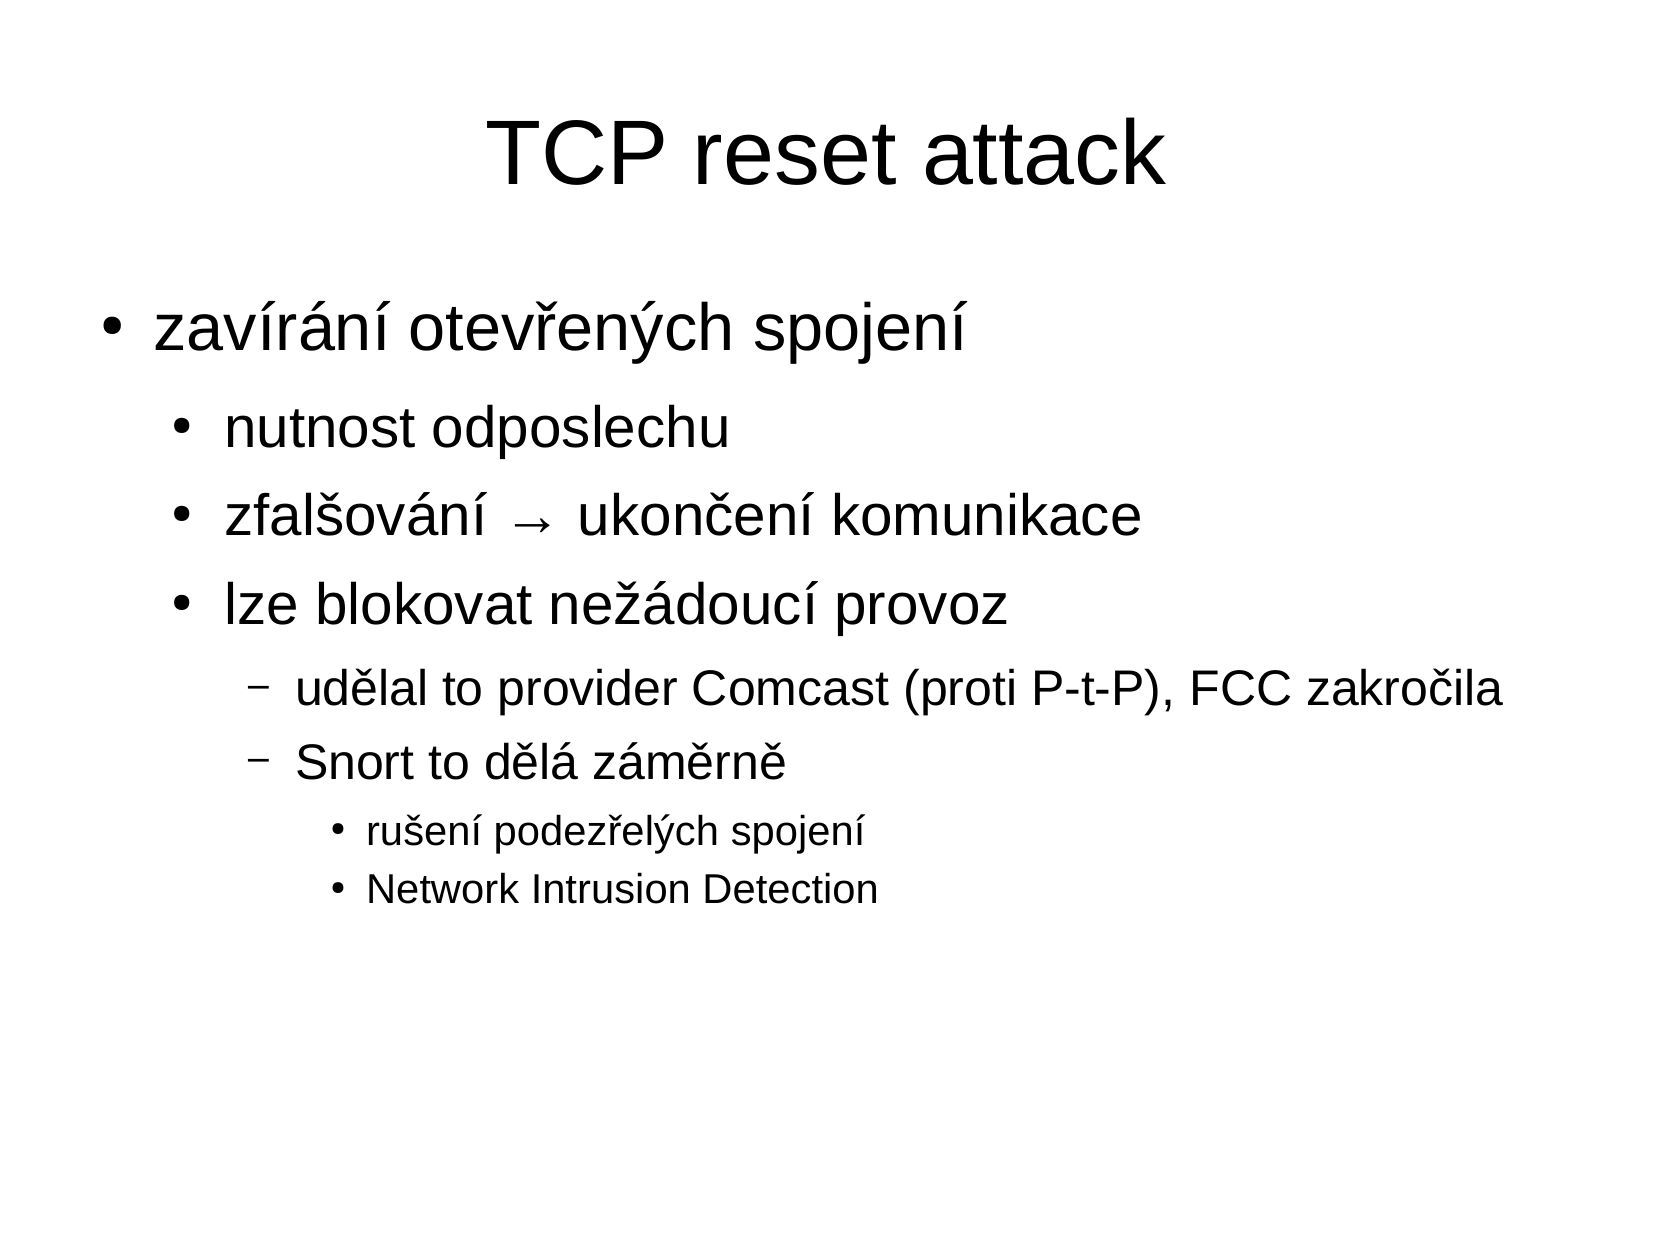

# TCP reset attack
zavírání otevřených spojení
nutnost odposlechu
zfalšování → ukončení komunikace
lze blokovat nežádoucí provoz
udělal to provider Comcast (proti P-t-P), FCC zakročila
Snort to dělá záměrně
rušení podezřelých spojení
Network Intrusion Detection